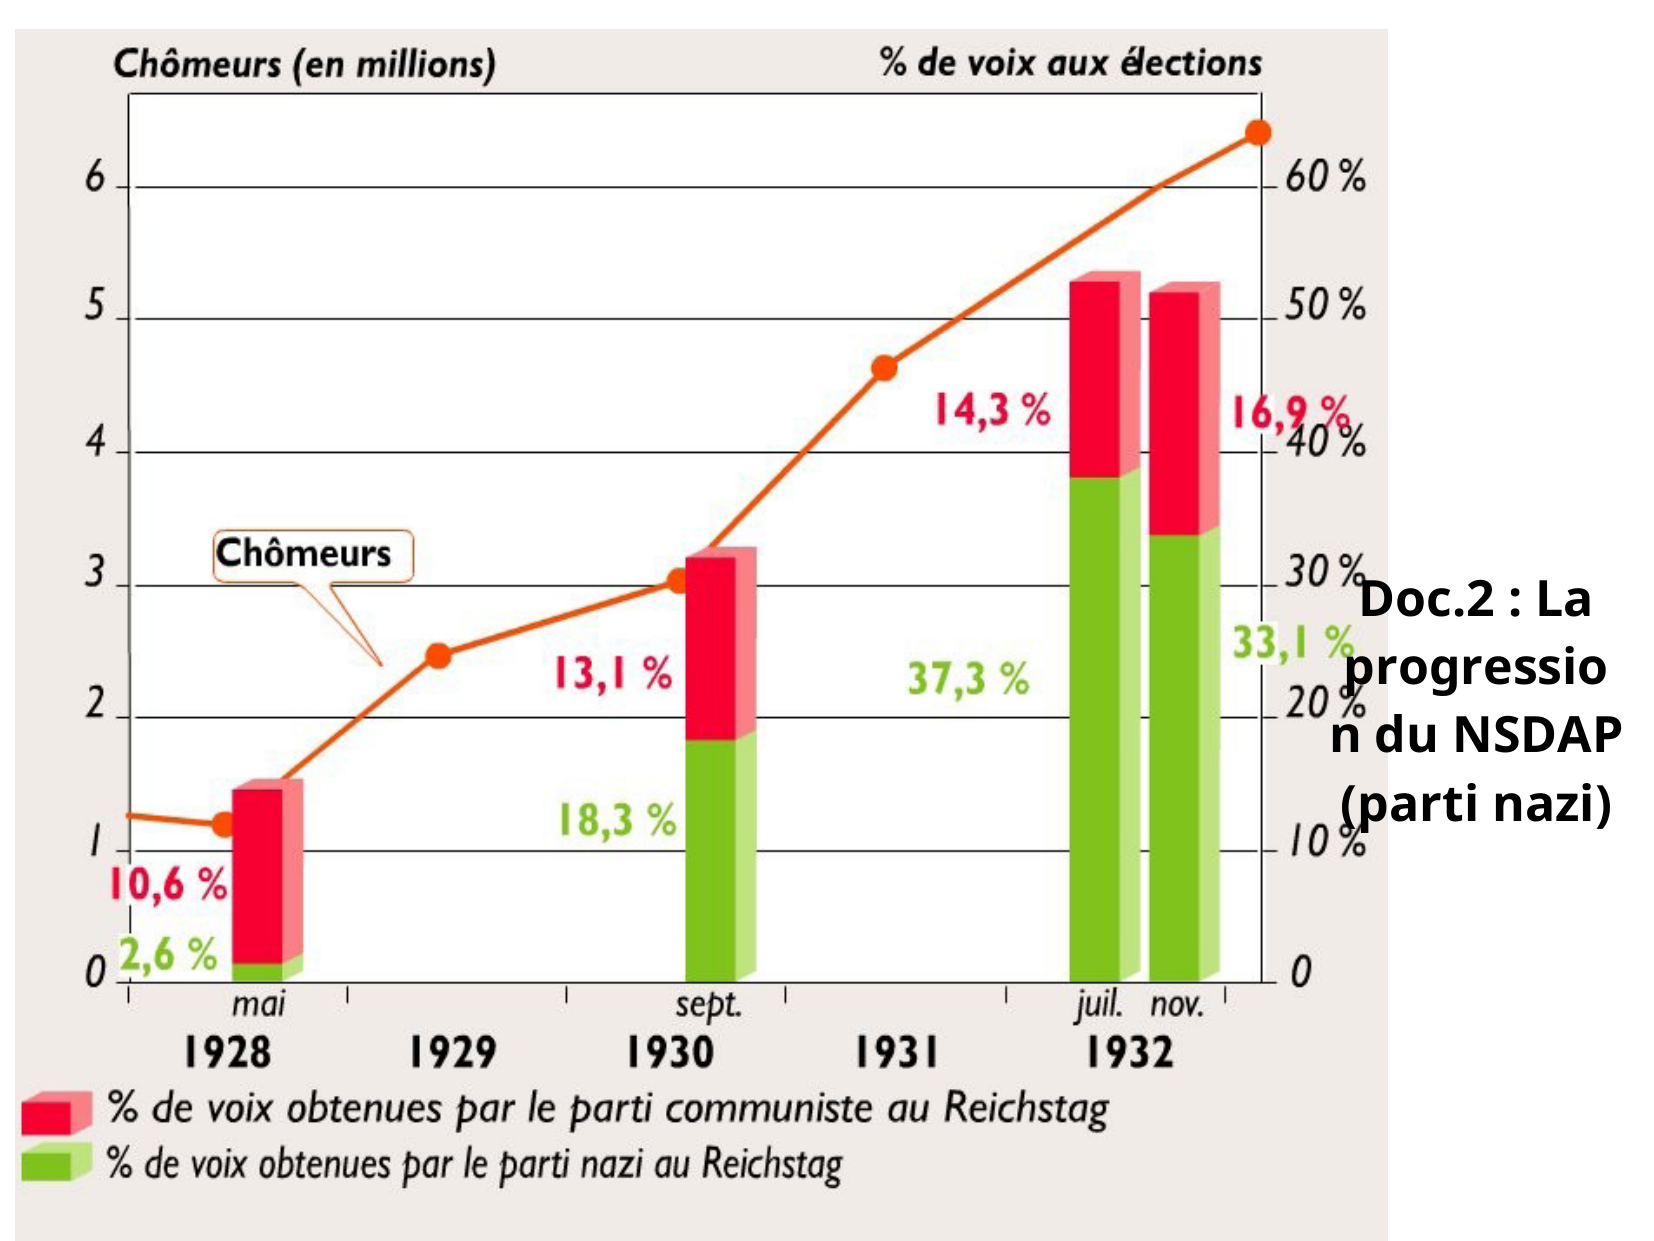

#
Doc.2 : La progression du NSDAP (parti nazi)